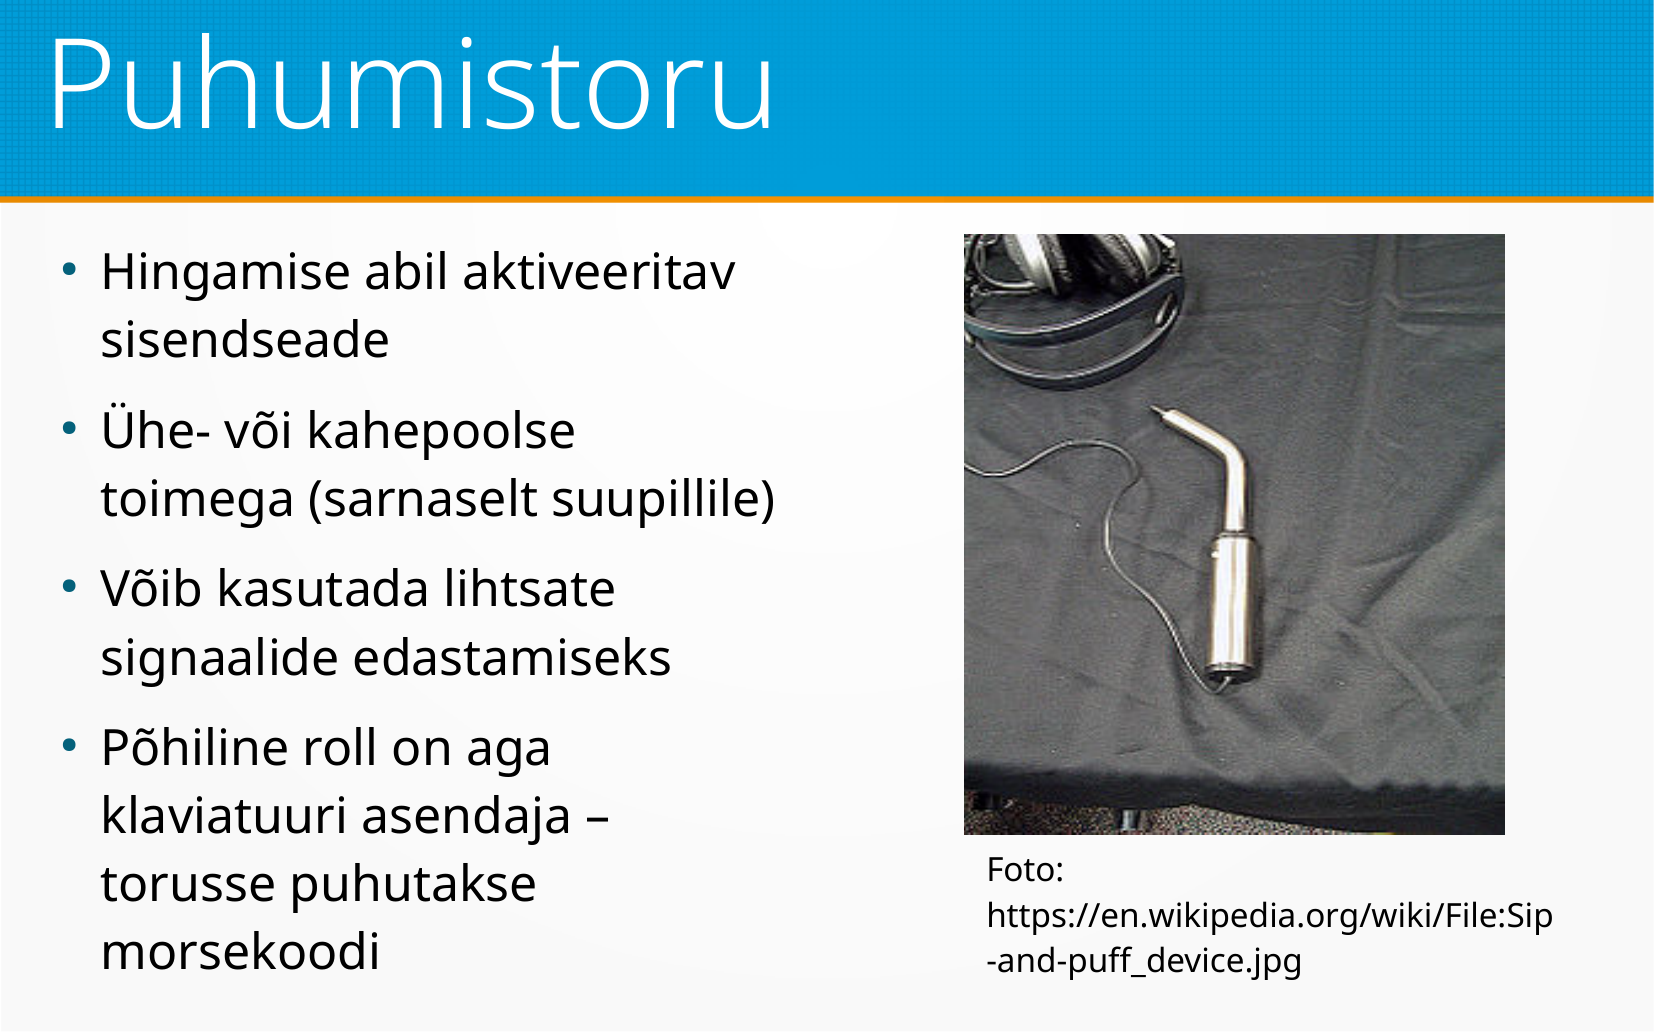

# Puhumistoru
Hingamise abil aktiveeritav sisendseade
Ühe- või kahepoolse toimega (sarnaselt suupillile)
Võib kasutada lihtsate signaalide edastamiseks
Põhiline roll on aga klaviatuuri asendaja – torusse puhutakse morsekoodi
Foto: https://en.wikipedia.org/wiki/File:Sip-and-puff_device.jpg